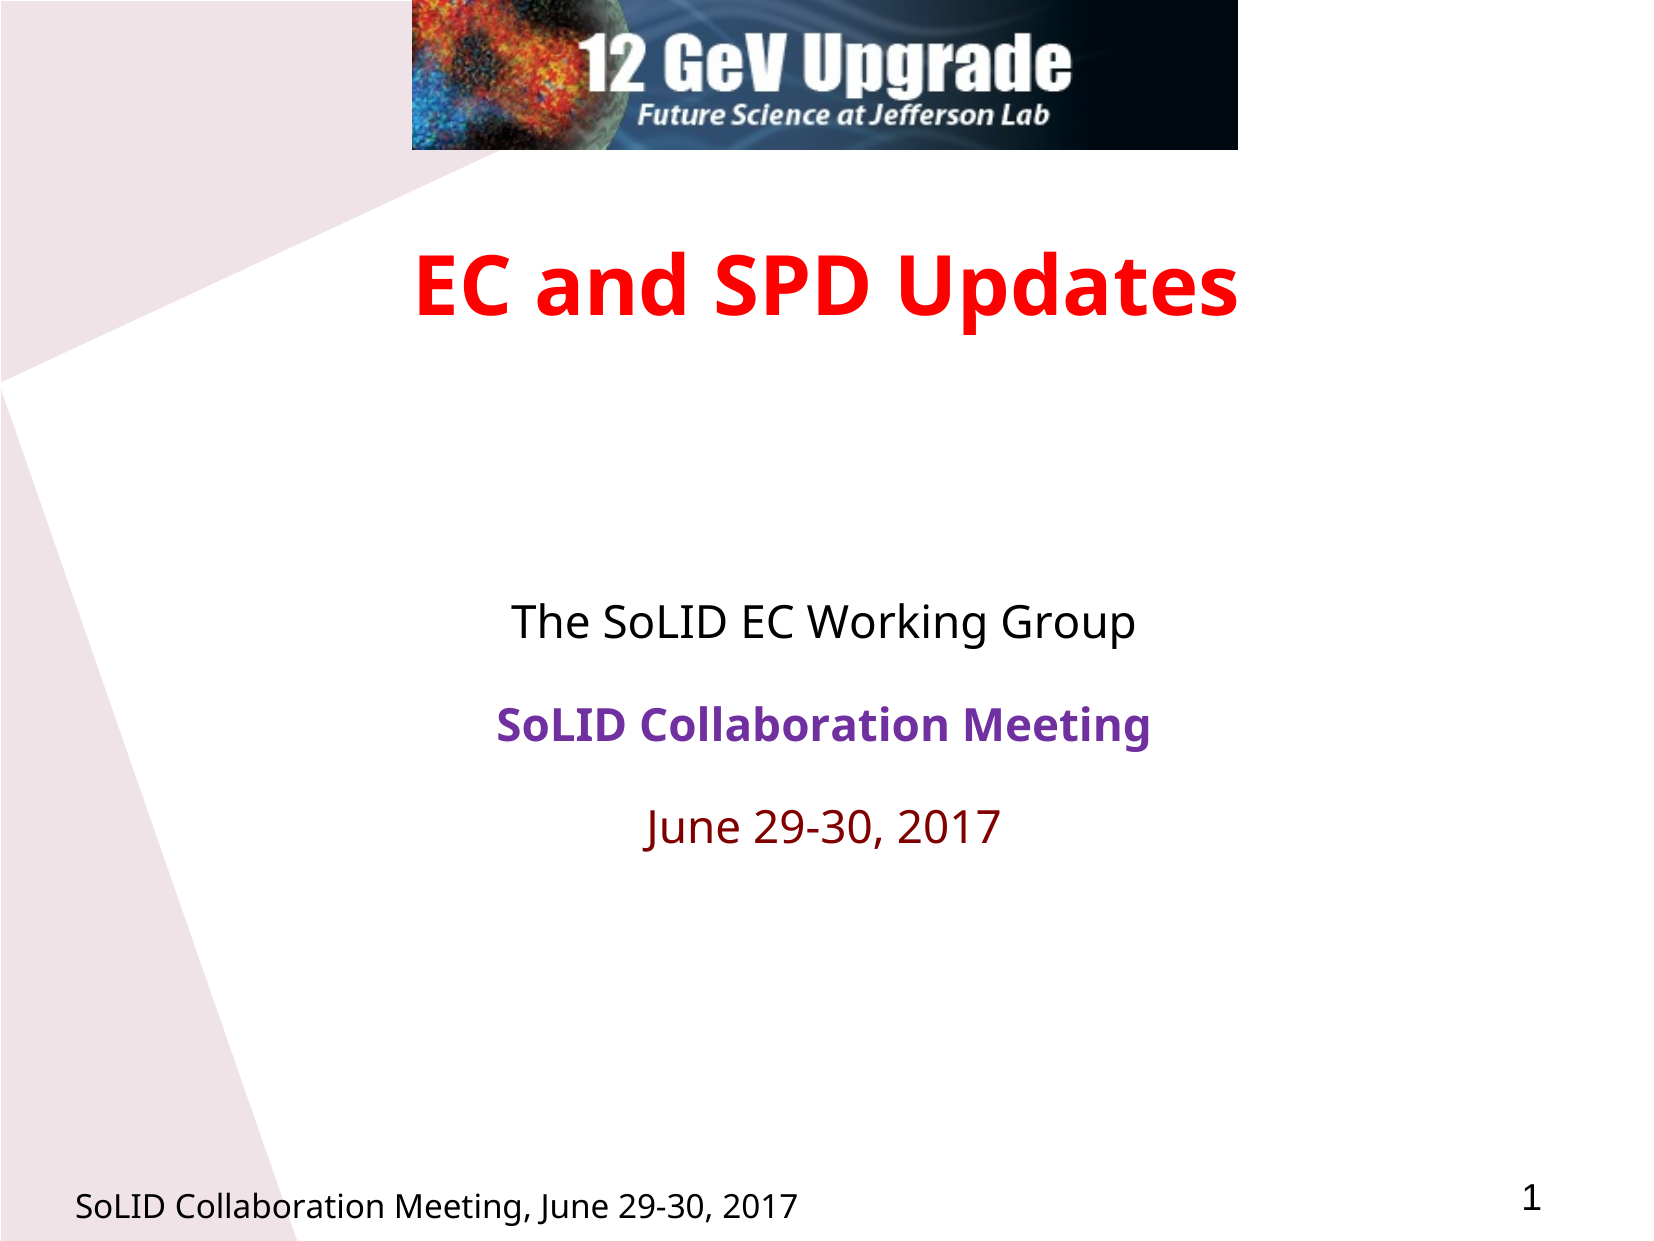

# EC and SPD Updates
The SoLID EC Working Group
SoLID Collaboration Meeting
June 29-30, 2017
1